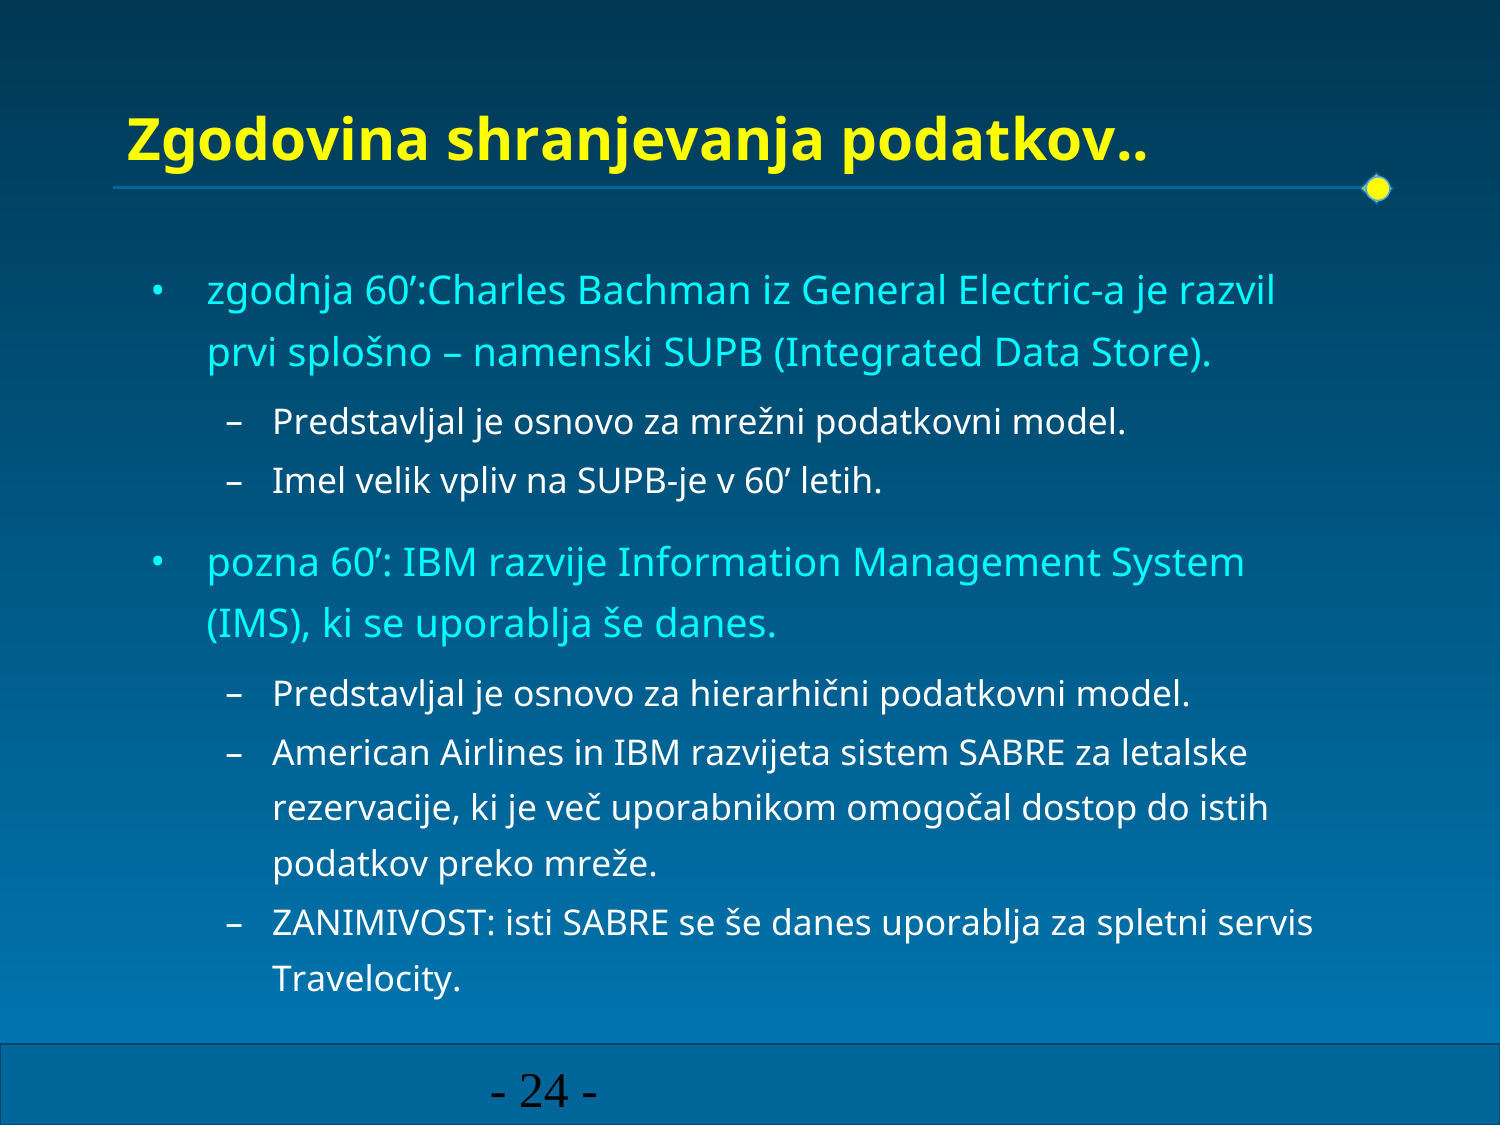

# Zgodovina shranjevanja podatkov..
zgodnja 60’:Charles Bachman iz General Electric-a je razvil prvi splošno – namenski SUPB (Integrated Data Store).
Predstavljal je osnovo za mrežni podatkovni model.
Imel velik vpliv na SUPB-je v 60’ letih.
pozna 60’: IBM razvije Information Management System (IMS), ki se uporablja še danes.
Predstavljal je osnovo za hierarhični podatkovni model.
American Airlines in IBM razvijeta sistem SABRE za letalske rezervacije, ki je več uporabnikom omogočal dostop do istih podatkov preko mreže.
ZANIMIVOST: isti SABRE se še danes uporablja za spletni servis Travelocity.
(c) Pearson Education 2005